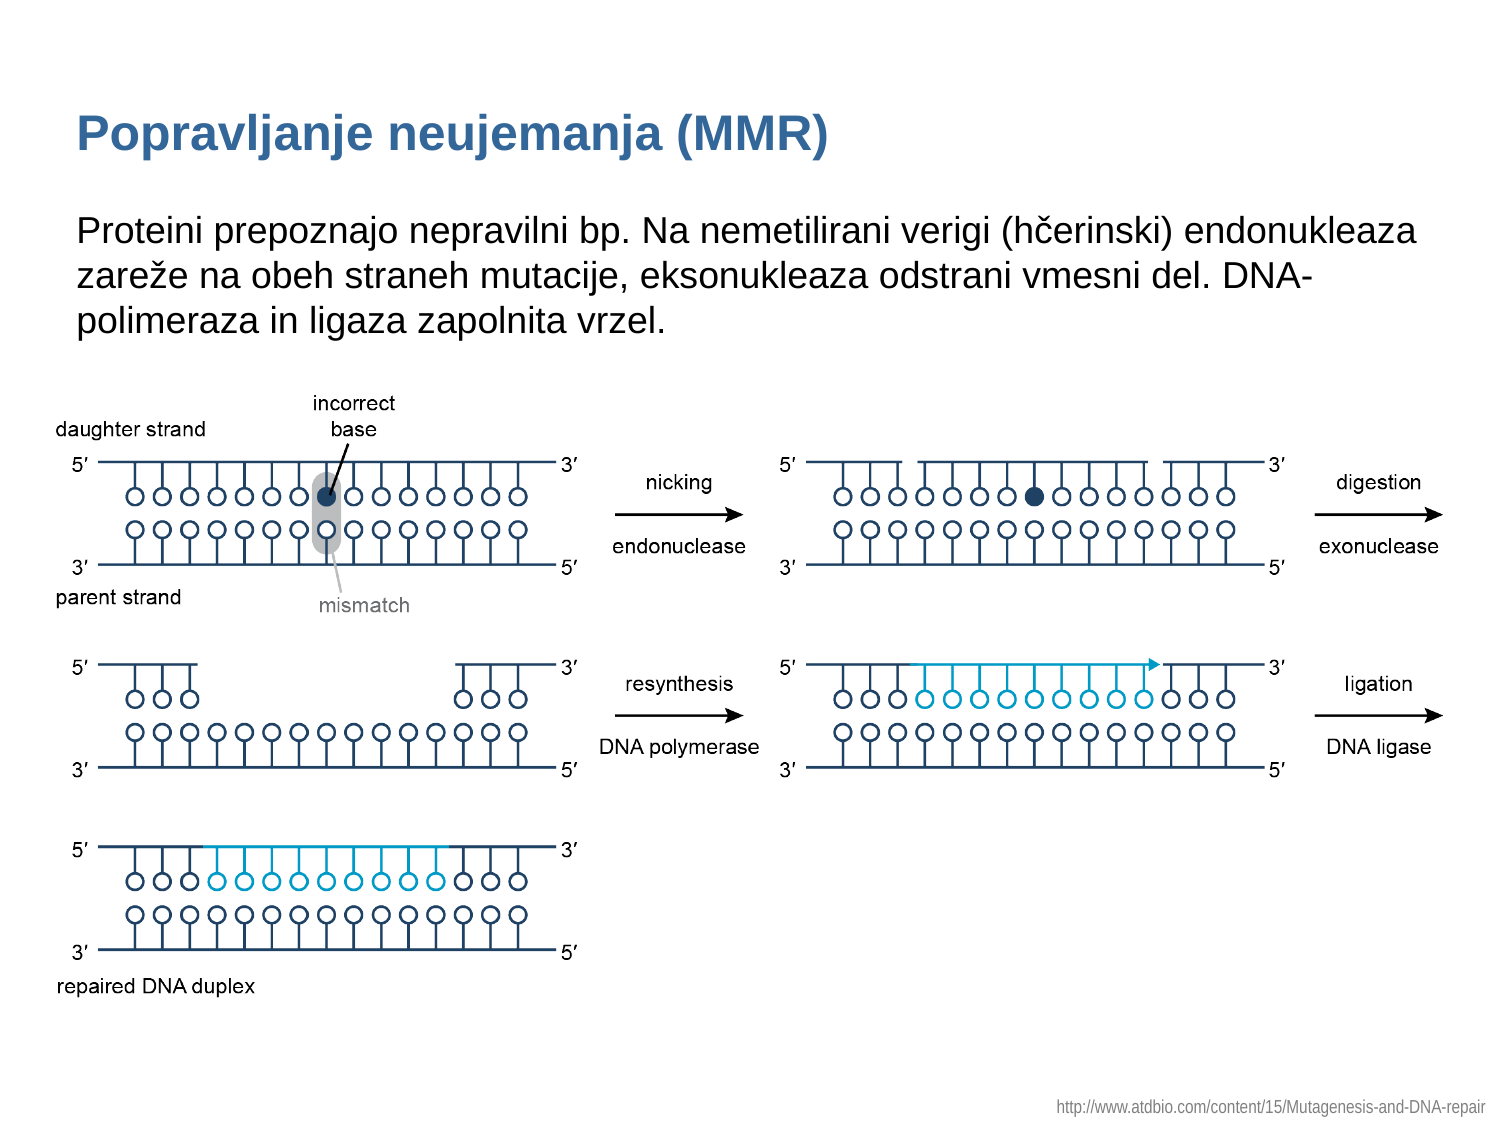

Popravljanje neujemanja (MMR)
Proteini prepoznajo nepravilni bp. Na nemetilirani verigi (hčerinski) endonukleaza zareže na obeh straneh mutacije, eksonukleaza odstrani vmesni del. DNA-polimeraza in ligaza zapolnita vrzel.
http://www.atdbio.com/content/15/Mutagenesis-and-DNA-repair